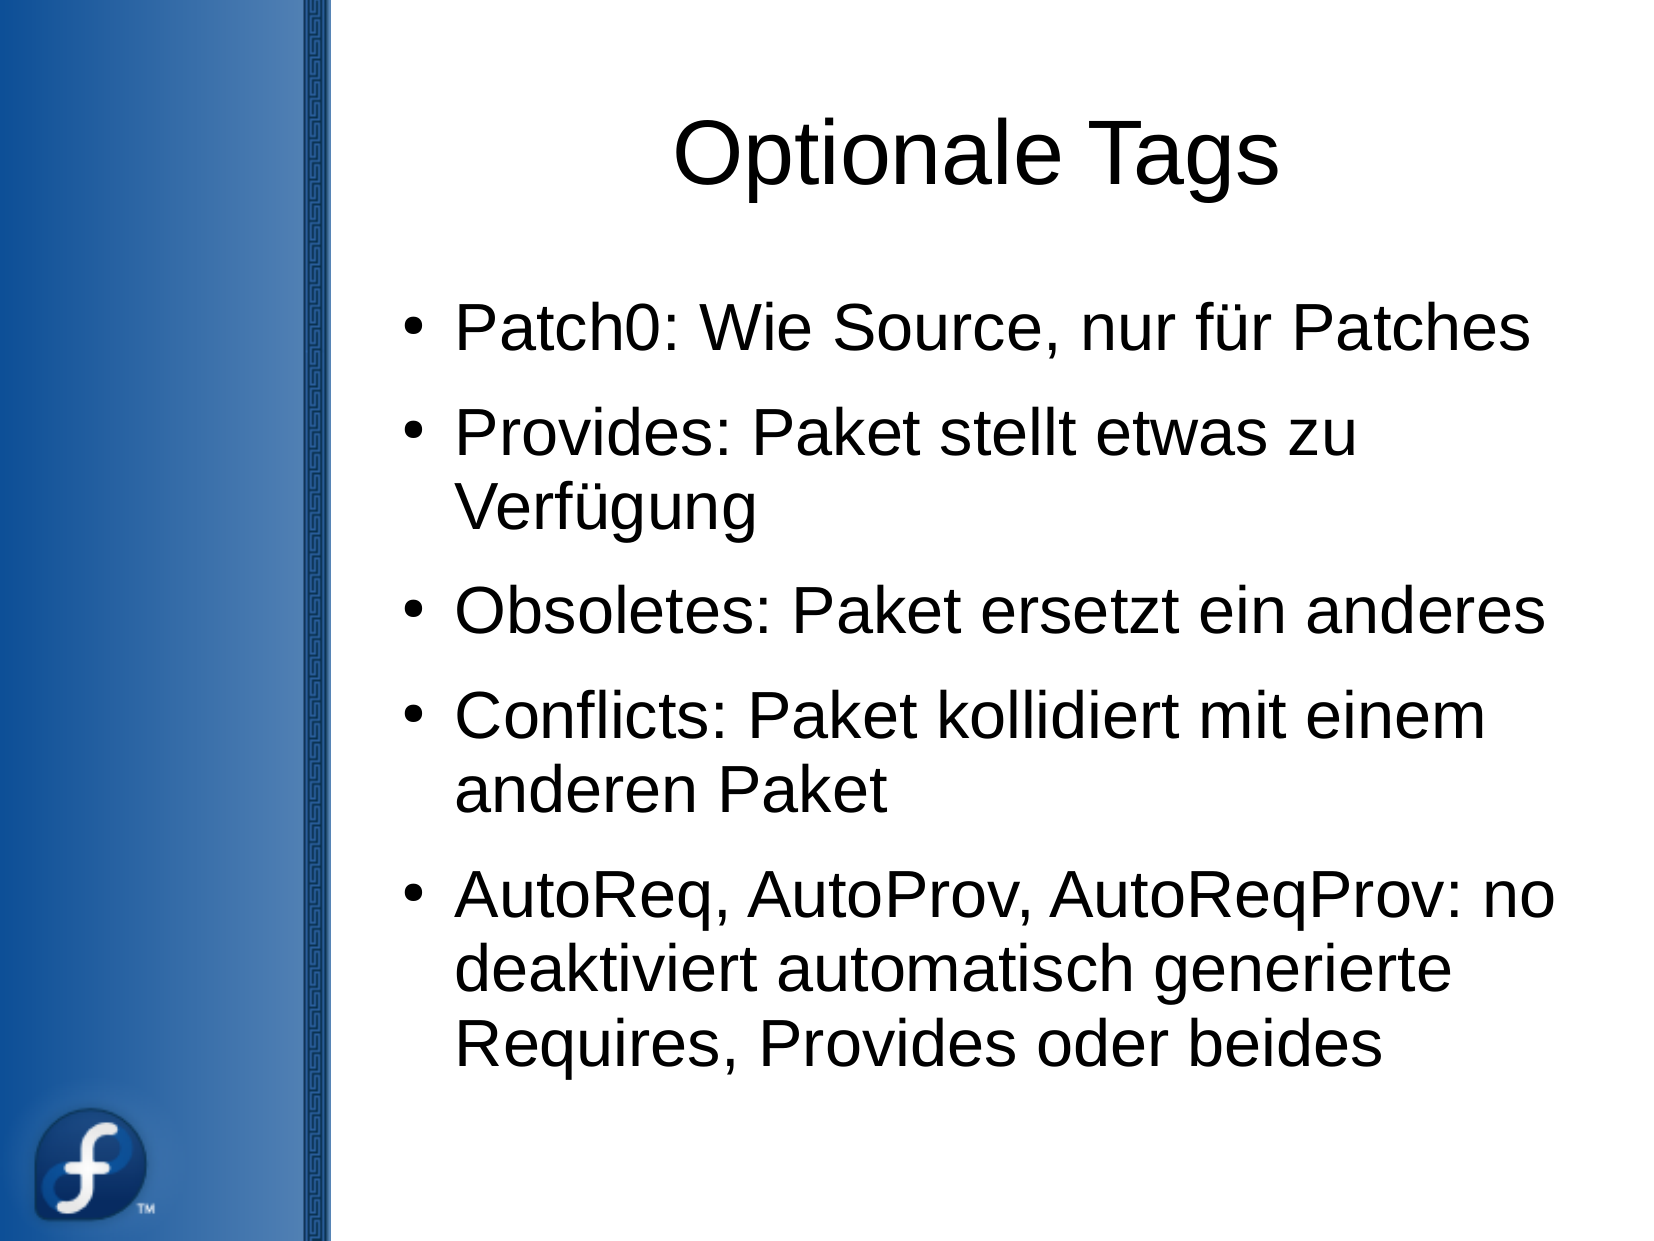

# Optionale Tags
Patch0: Wie Source, nur für Patches
Provides: Paket stellt etwas zu Verfügung
Obsoletes: Paket ersetzt ein anderes
Conflicts: Paket kollidiert mit einem anderen Paket
AutoReq, AutoProv, AutoReqProv: no deaktiviert automatisch generierte Requires, Provides oder beides